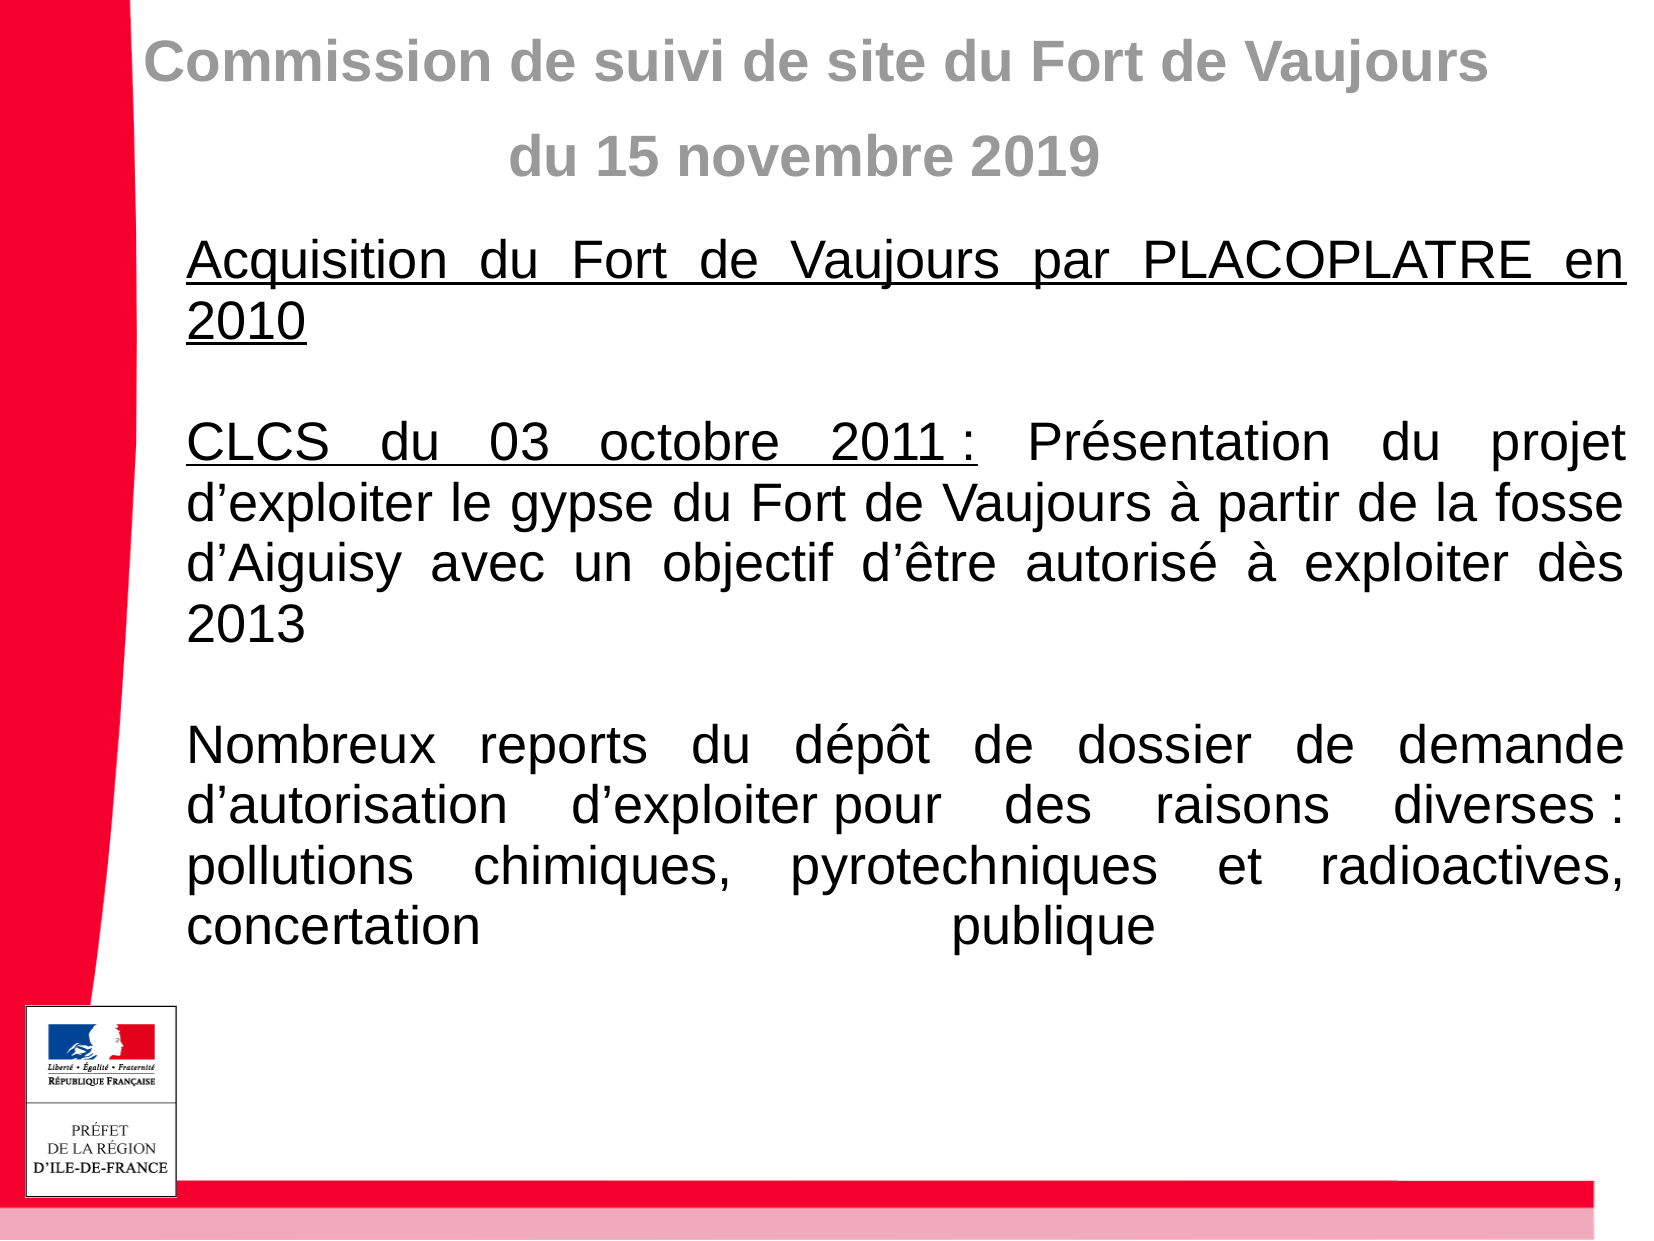

Commission de suivi de site du Fort de Vaujours
du 15 novembre 2019
Acquisition du Fort de Vaujours par PLACOPLATRE en 2010
CLCS du 03 octobre 2011 : Présentation du projet d’exploiter le gypse du Fort de Vaujours à partir de la fosse d’Aiguisy avec un objectif d’être autorisé à exploiter dès 2013
Nombreux reports du dépôt de dossier de demande d’autorisation d’exploiter pour des raisons diverses : pollutions chimiques, pyrotechniques et radioactives, concertation publique
#